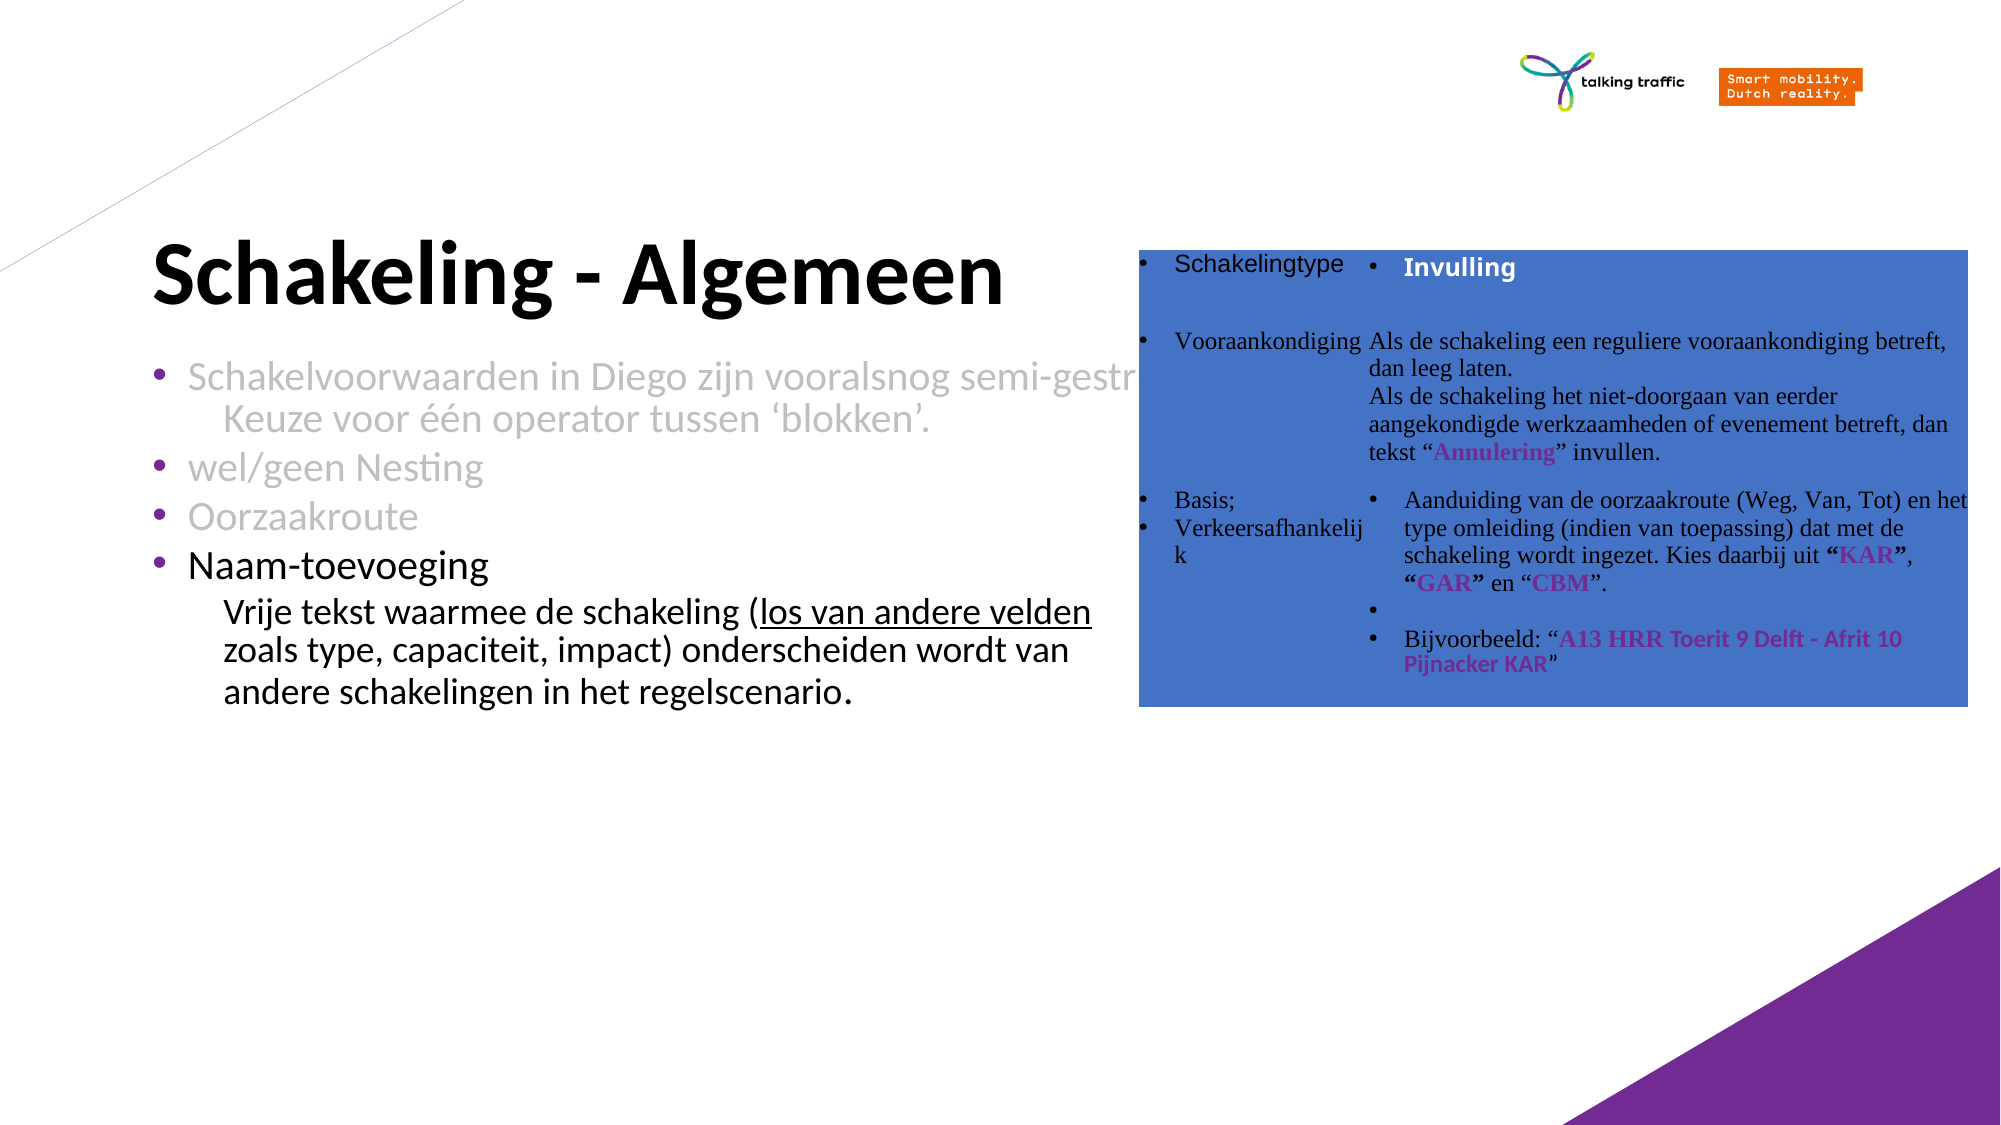

Schakeling - Algemeen
| Schakelingtype | Invulling |
| --- | --- |
| Vooraankondiging | Als de schakeling een reguliere vooraankondiging betreft, dan leeg laten. Als de schakeling het niet-doorgaan van eerder aangekondigde werkzaamheden of evenement betreft, dan tekst “Annulering” invullen. |
| Basis; Verkeersafhankelijk | Aanduiding van de oorzaakroute (Weg, Van, Tot) en het type omleiding (indien van toepassing) dat met de schakeling wordt ingezet. Kies daarbij uit “KAR”, “GAR” en “CBM”. Bijvoorbeeld: “A13 HRR Toerit 9 Delft - Afrit 10 Pijnacker KAR” |
# Schakelvoorwaarden in Diego zijn vooralsnog semi-gestructureerd. Keuze voor één operator tussen ‘blokken’.
wel/geen Nesting
Oorzaakroute
Naam-toevoeging
Vrije tekst waarmee de schakeling (los van andere velden
zoals type, capaciteit, impact) onderscheiden wordt van
andere schakelingen in het regelscenario.
41